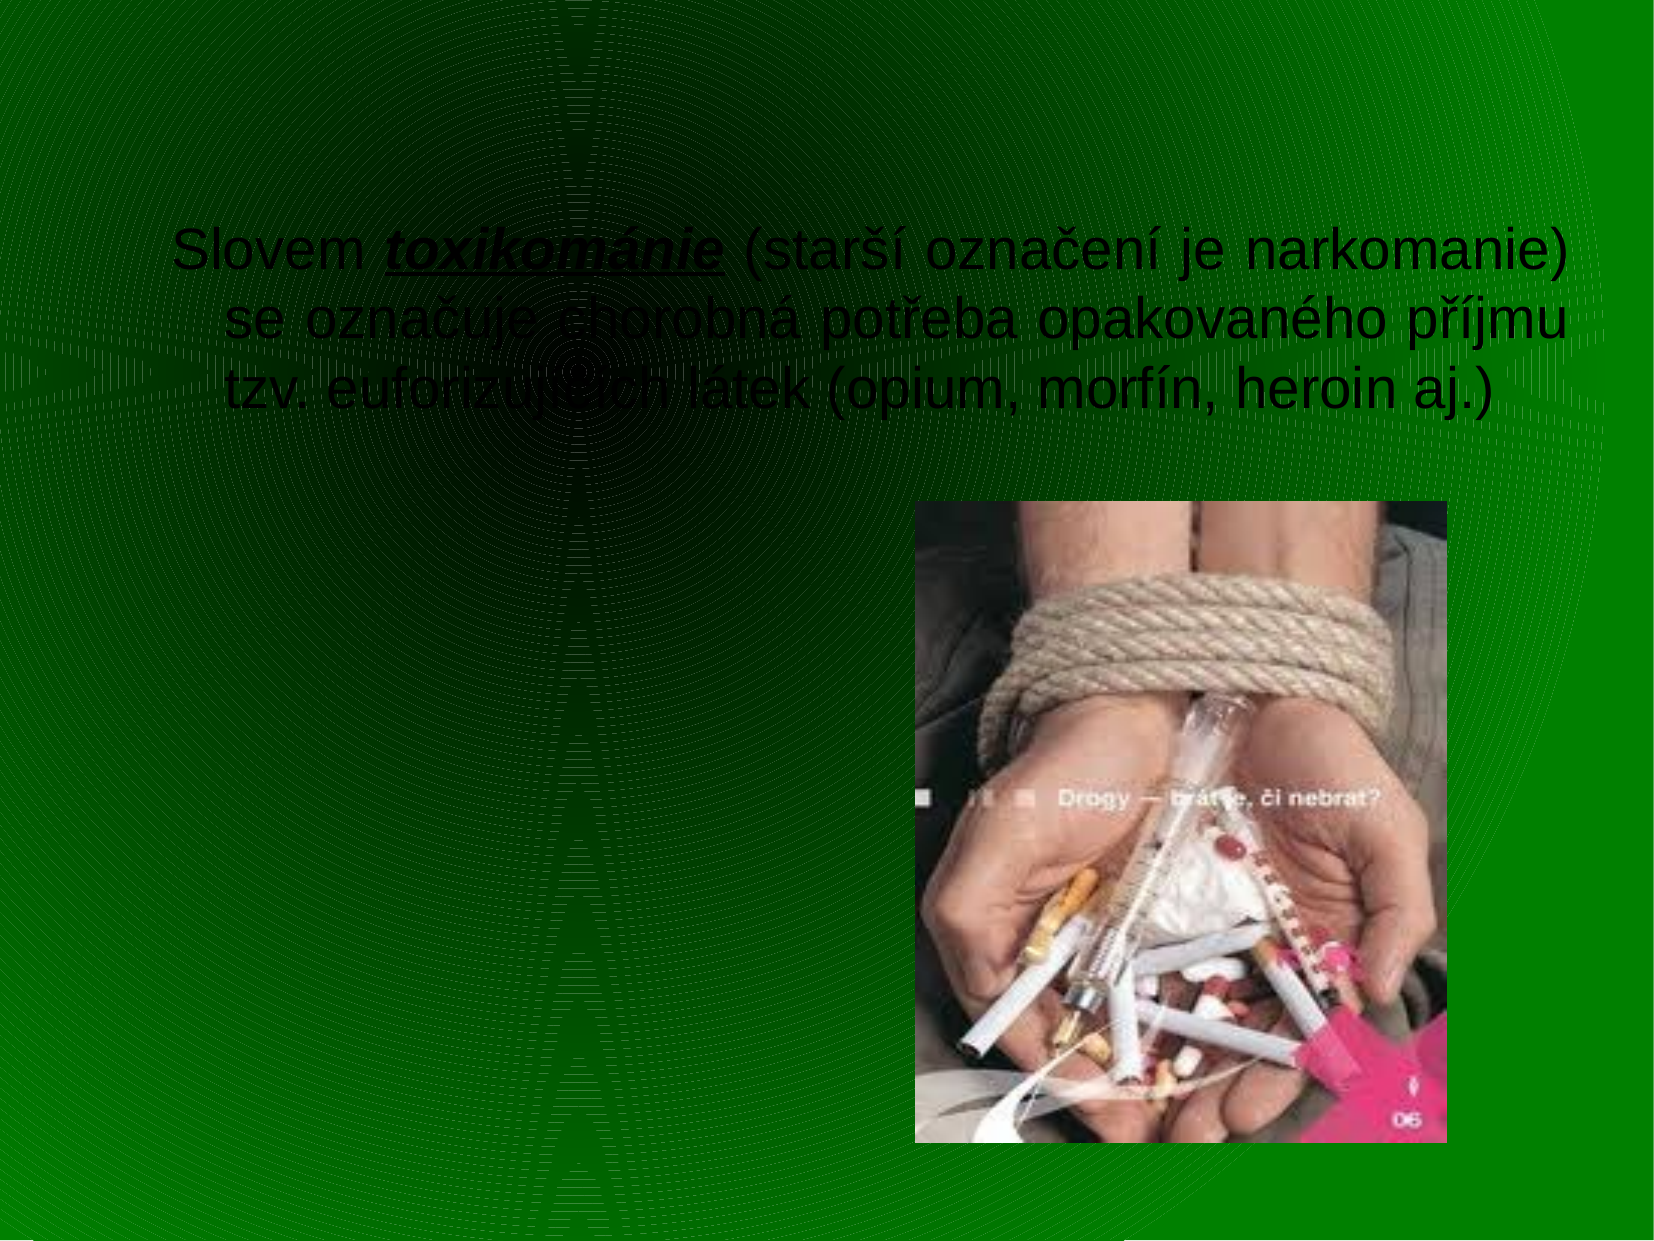

# Slovem toxikománie (starší označení je narkomanie) se označuje chorobná potřeba opakovaného příjmu tzv. euforizujících látek (opium, morfín, heroin aj.)